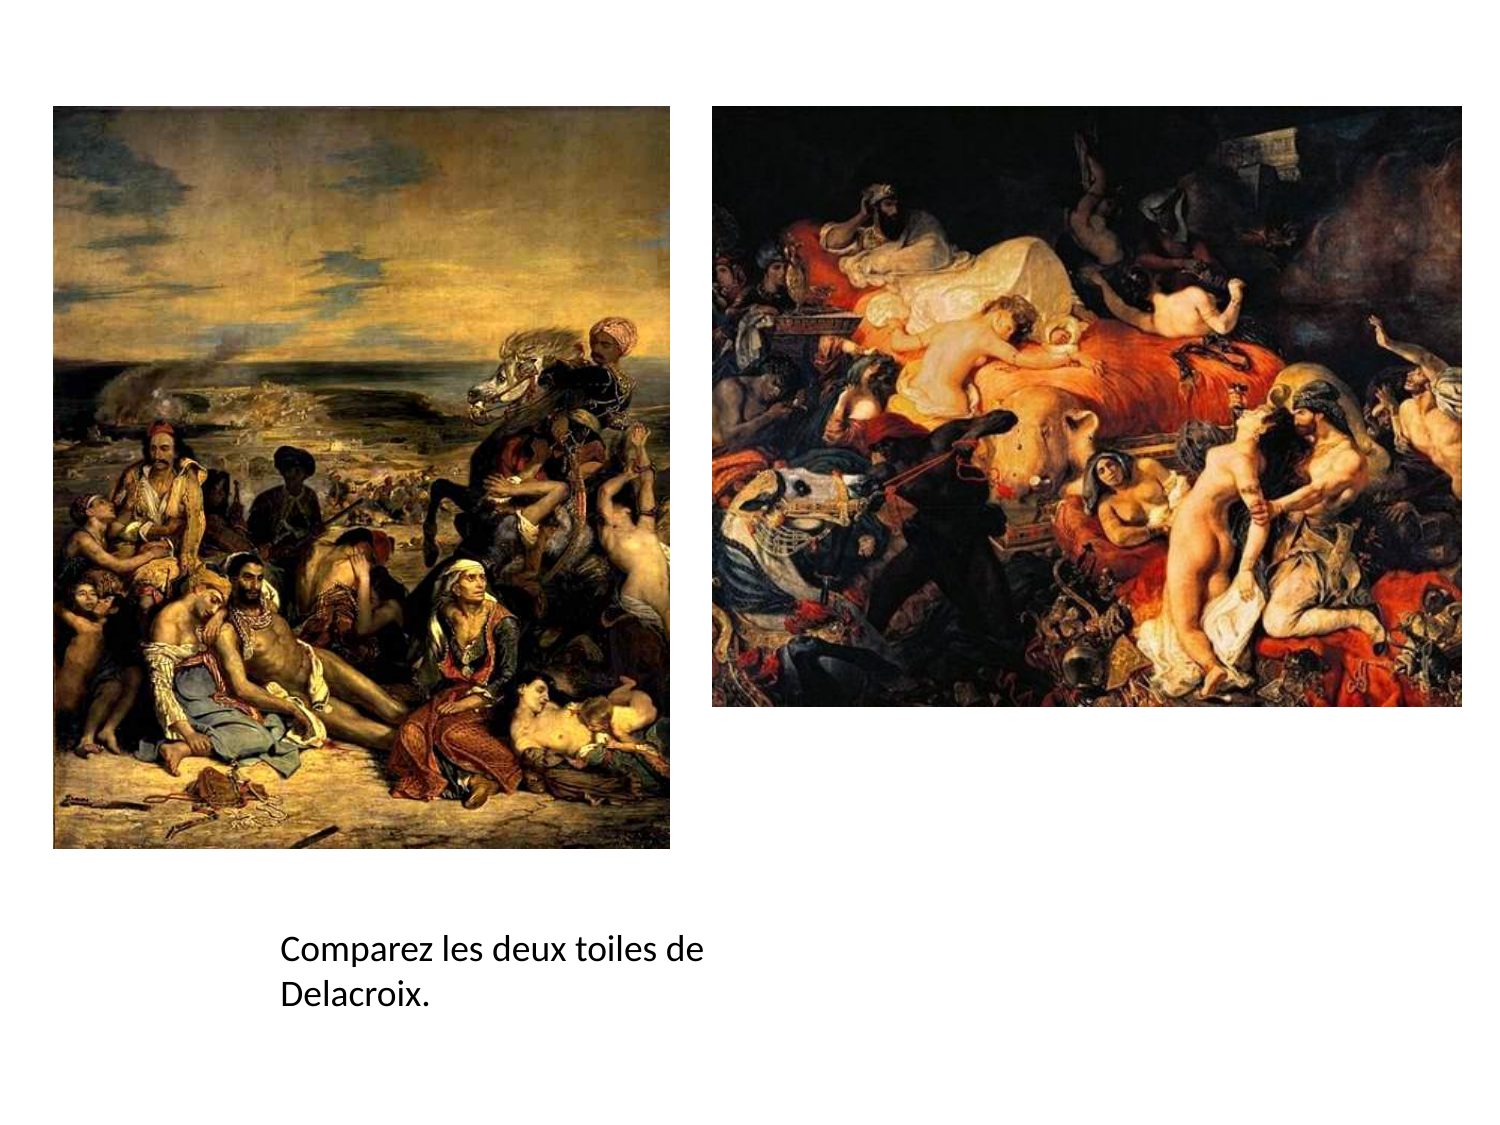

#
Comparez les deux toiles de Delacroix.